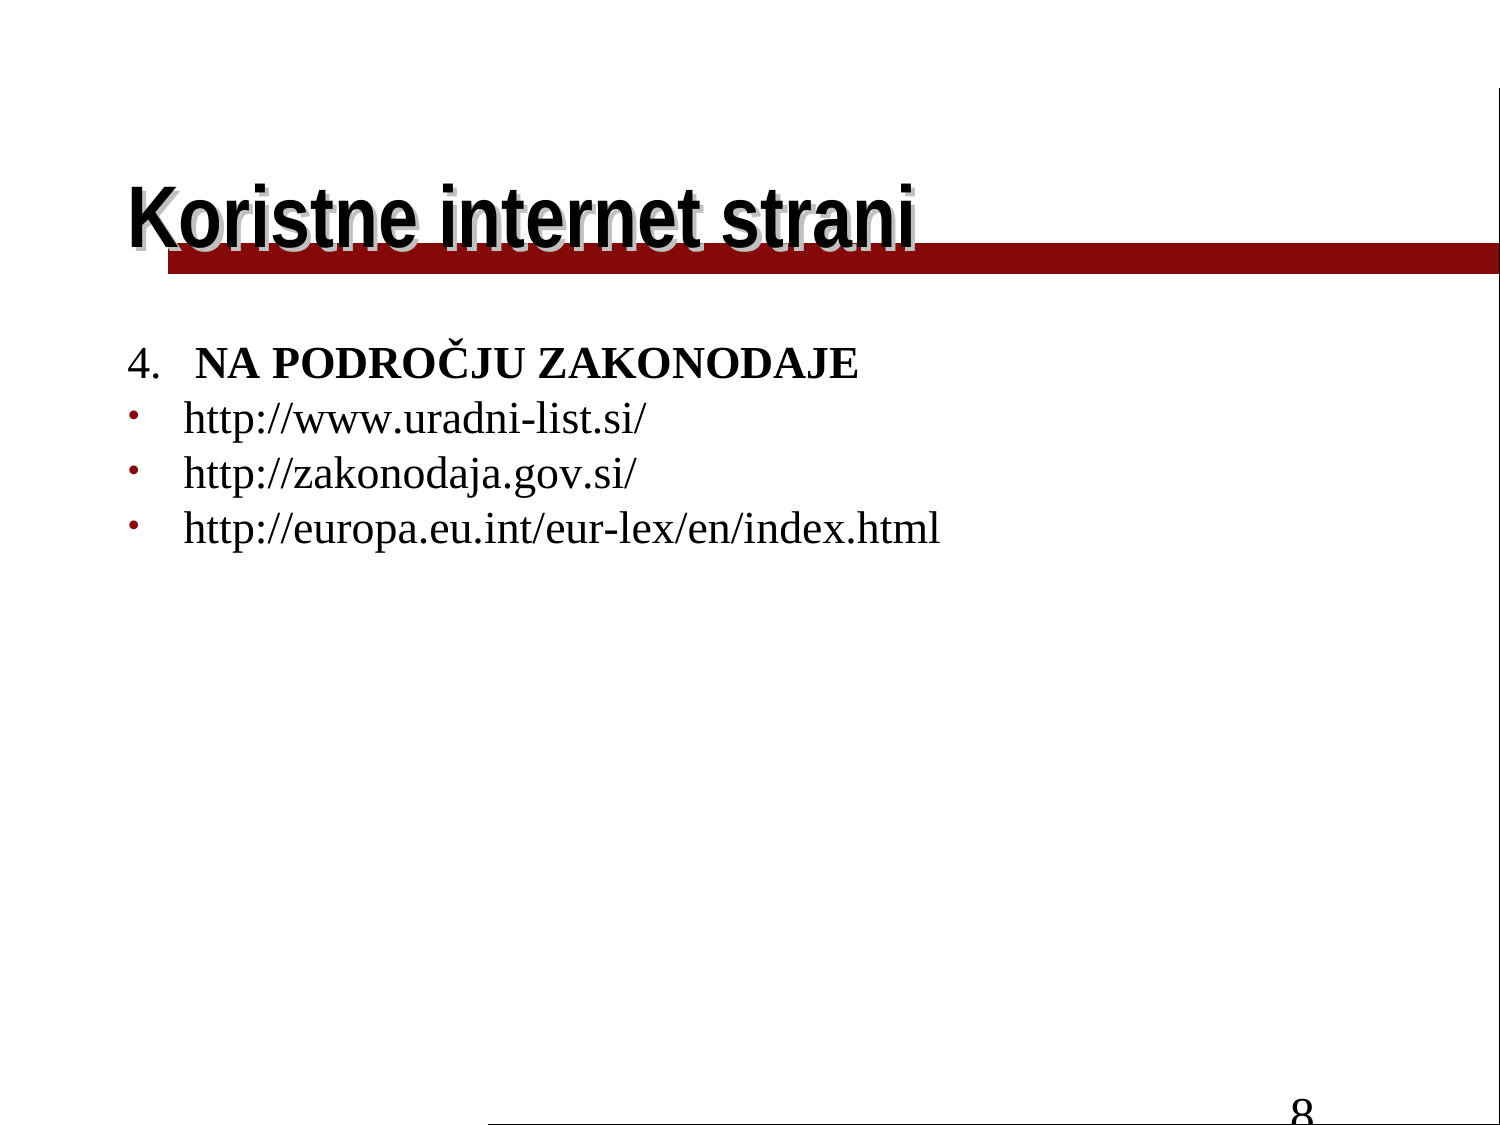

# Koristne internet strani
4. 	 NA PODROČJU ZAKONODAJE
http://www.uradni-list.si/
http://zakonodaja.gov.si/
http://europa.eu.int/eur-lex/en/index.html
8